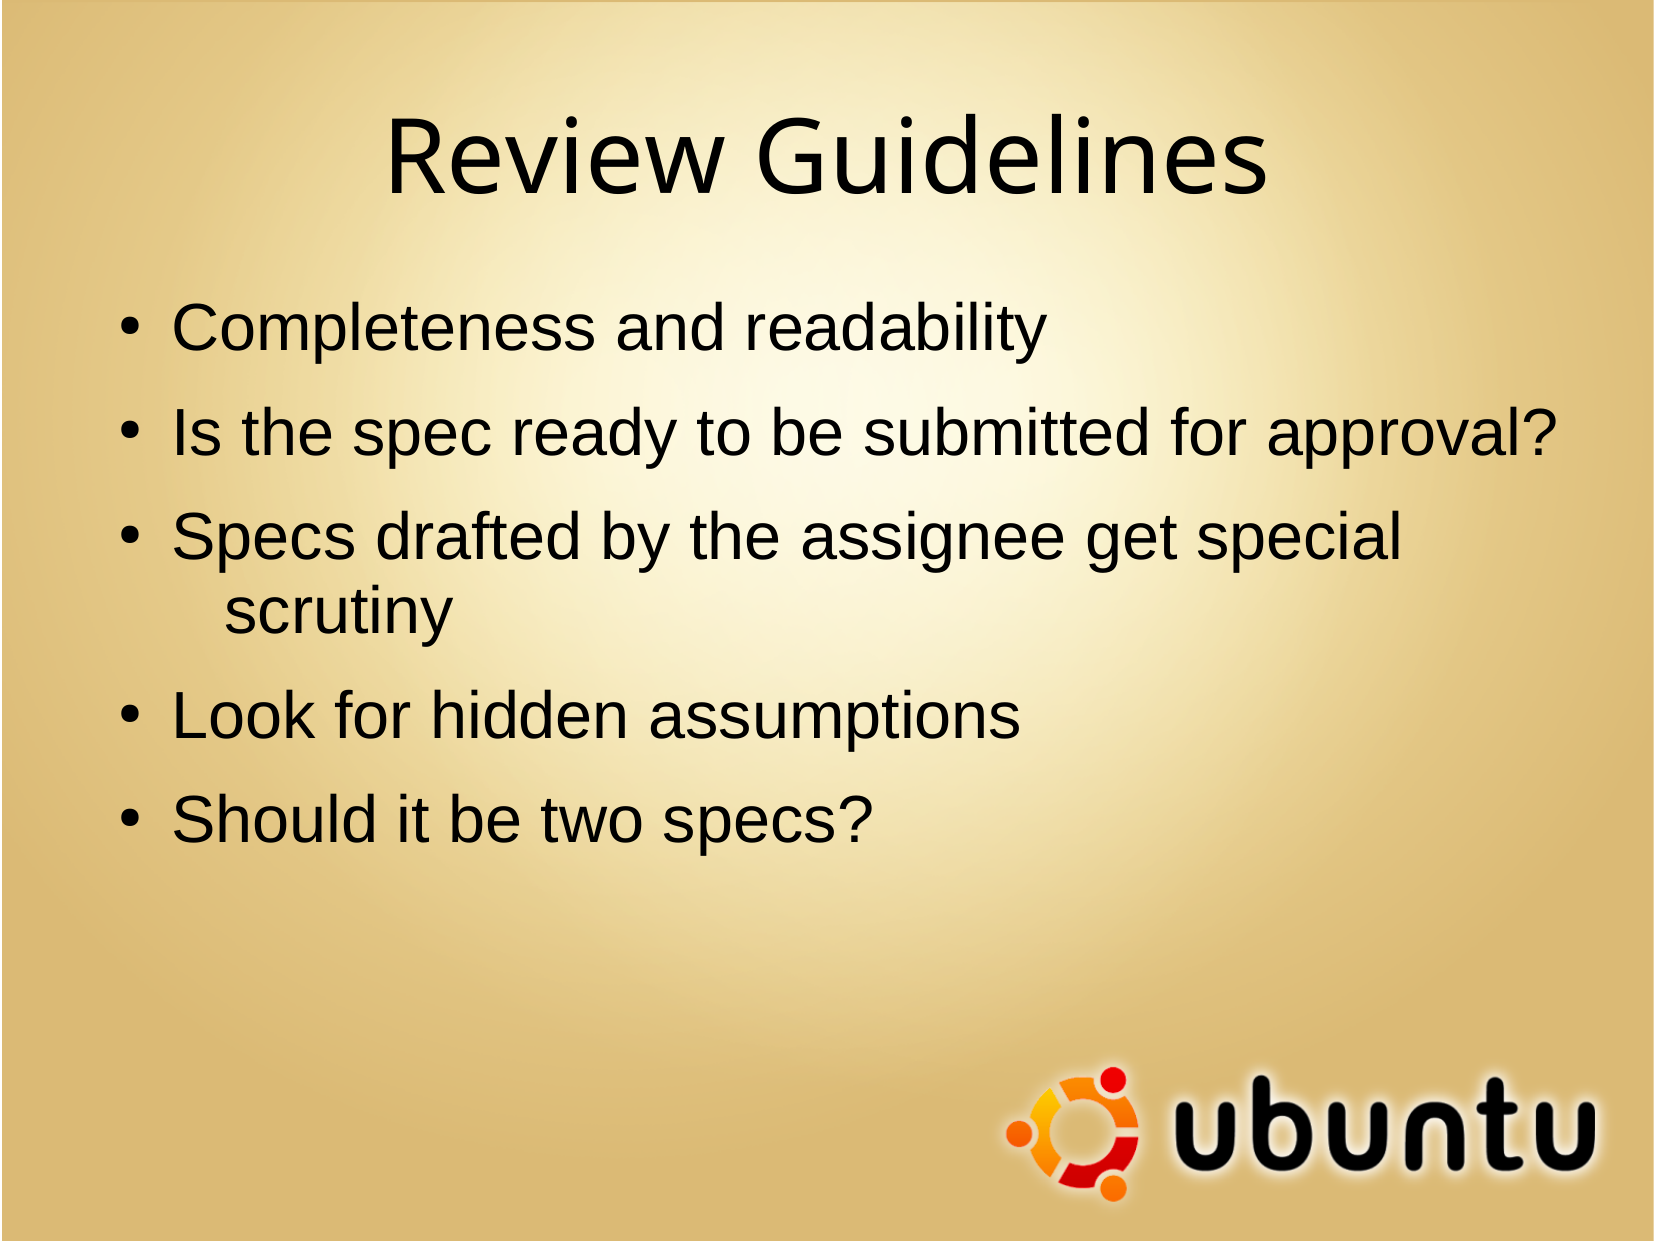

# Review Guidelines
Completeness and readability
Is the spec ready to be submitted for approval?
Specs drafted by the assignee get special scrutiny
Look for hidden assumptions
Should it be two specs?